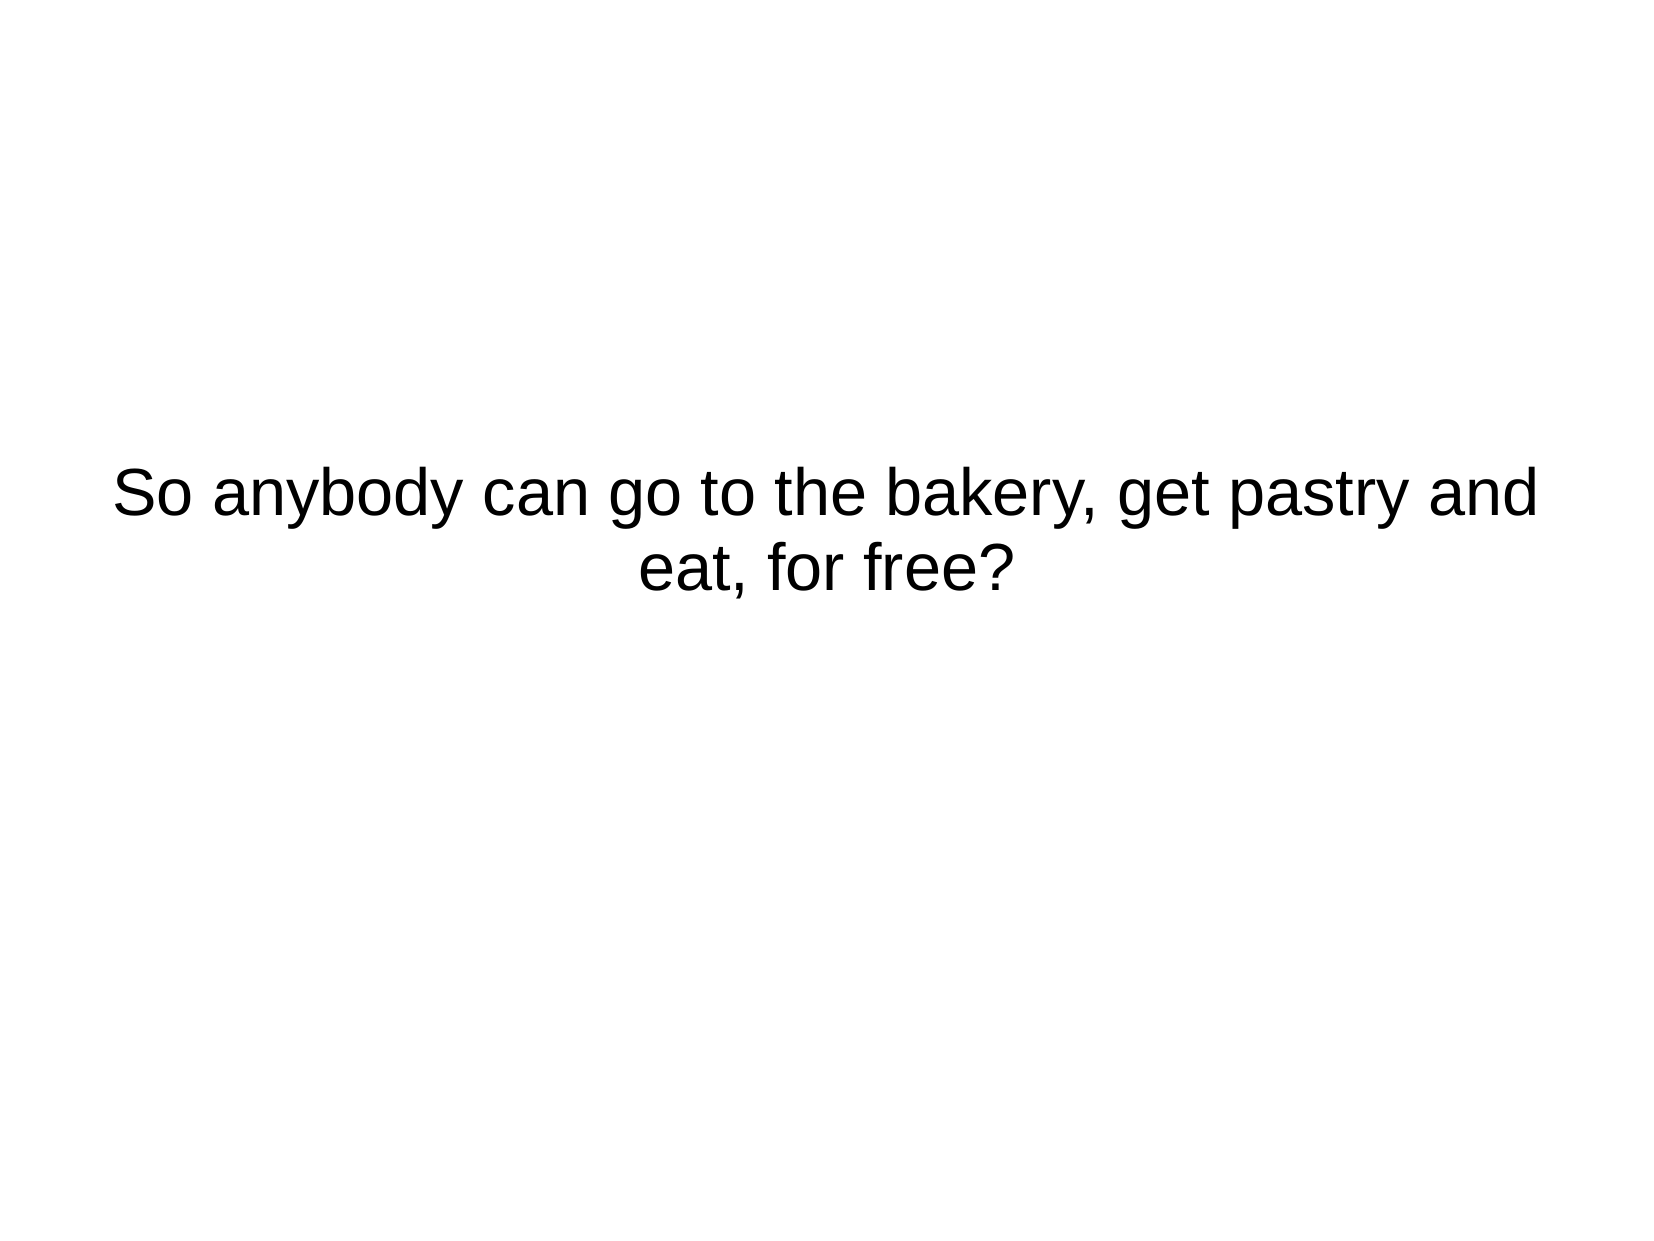

# So anybody can go to the bakery, get pastry and eat, for free?